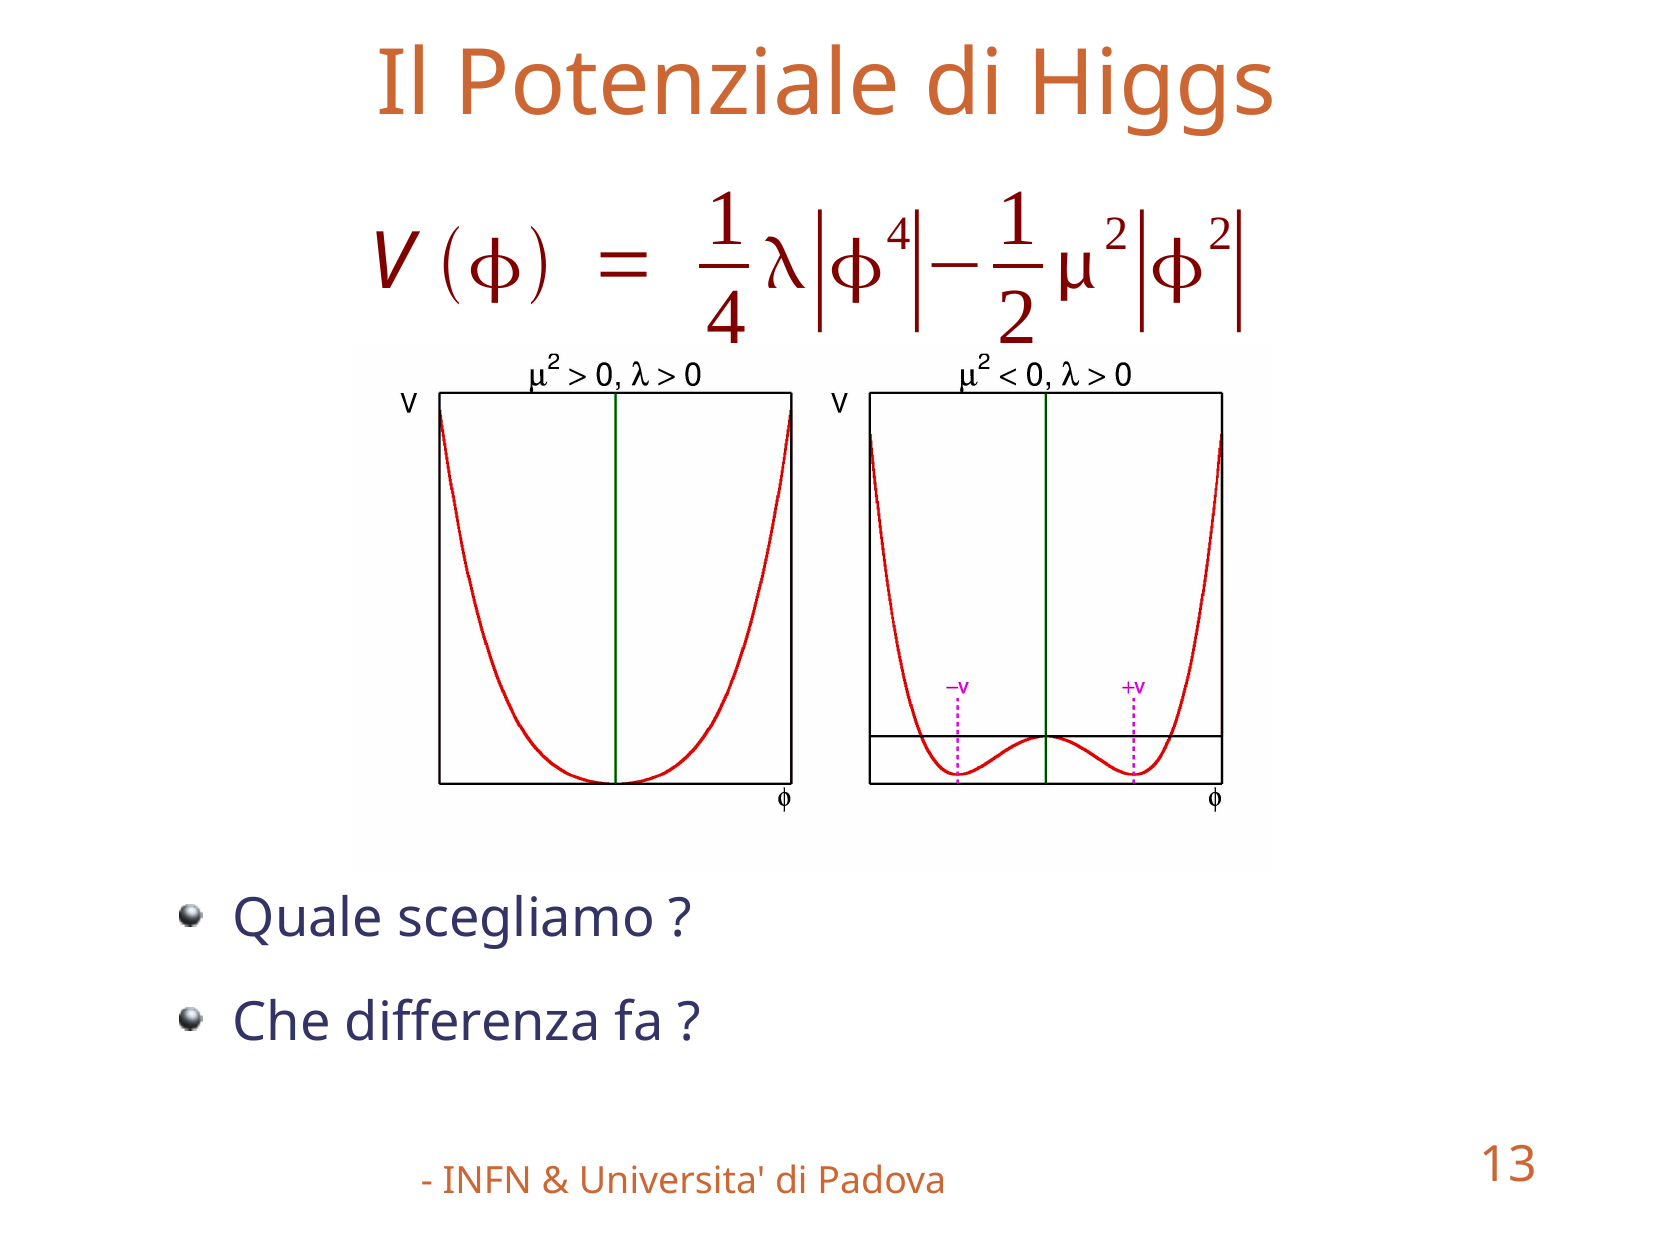

# Il Potenziale di Higgs
Quale scegliamo ?
Che differenza fa ?